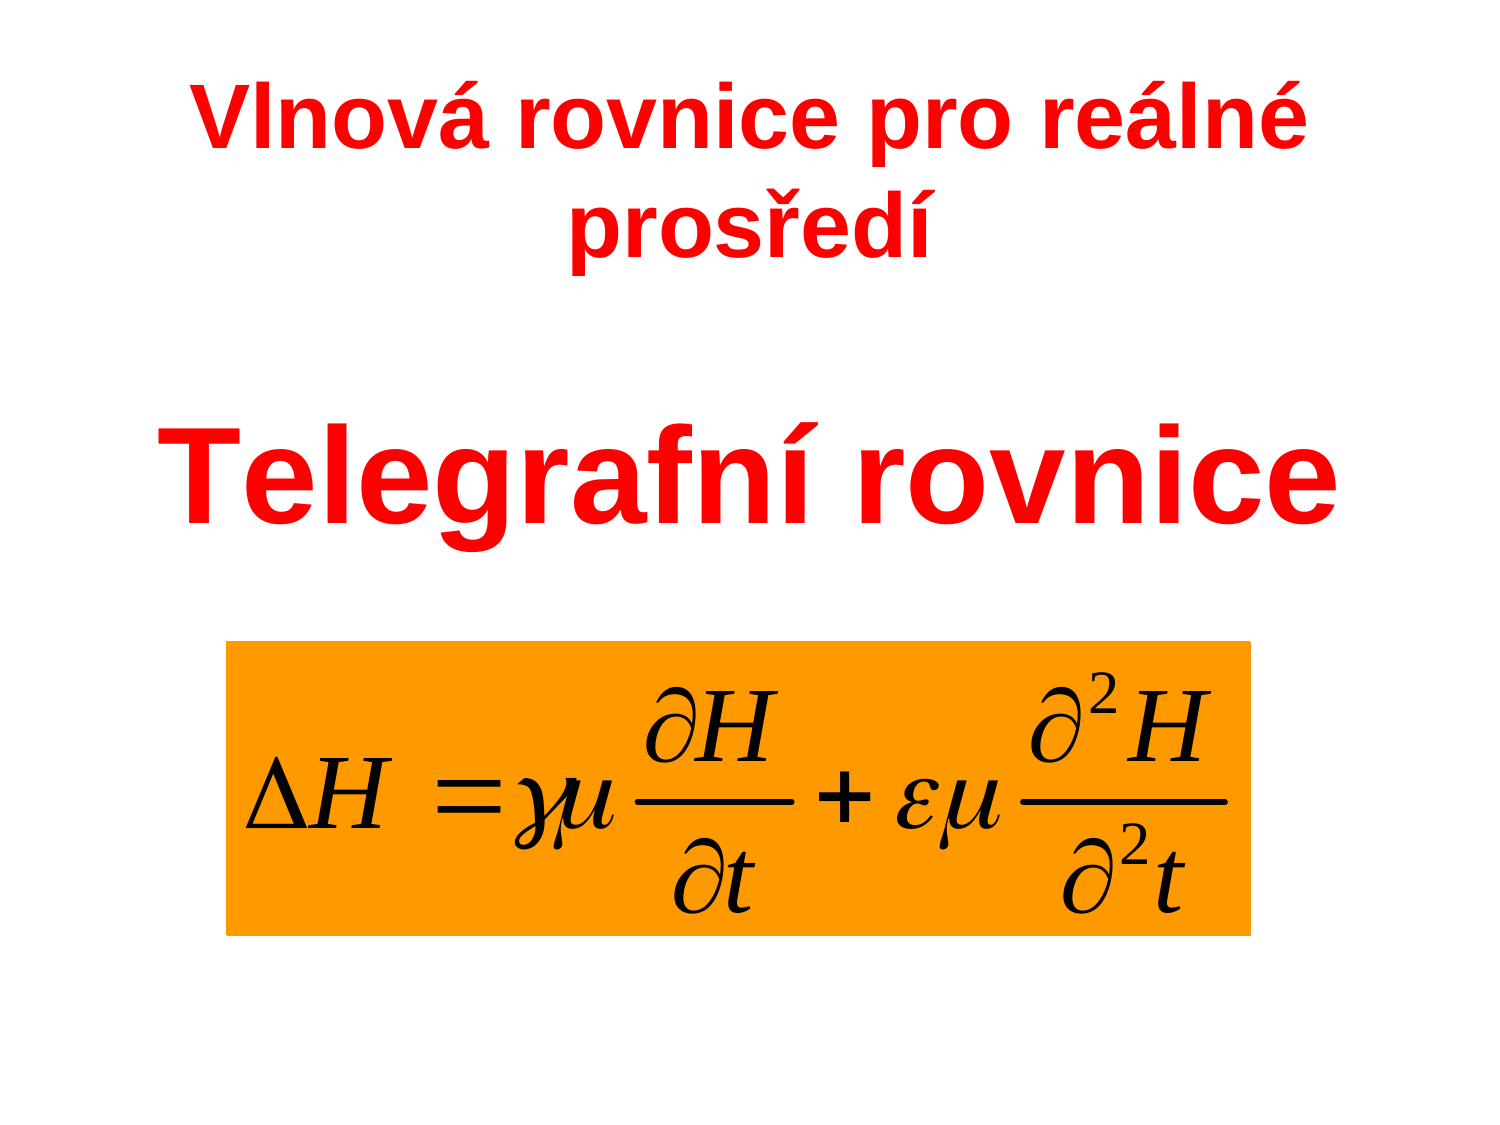

# Vlnová rovnice pro reálné prosředí Telegrafní rovnice